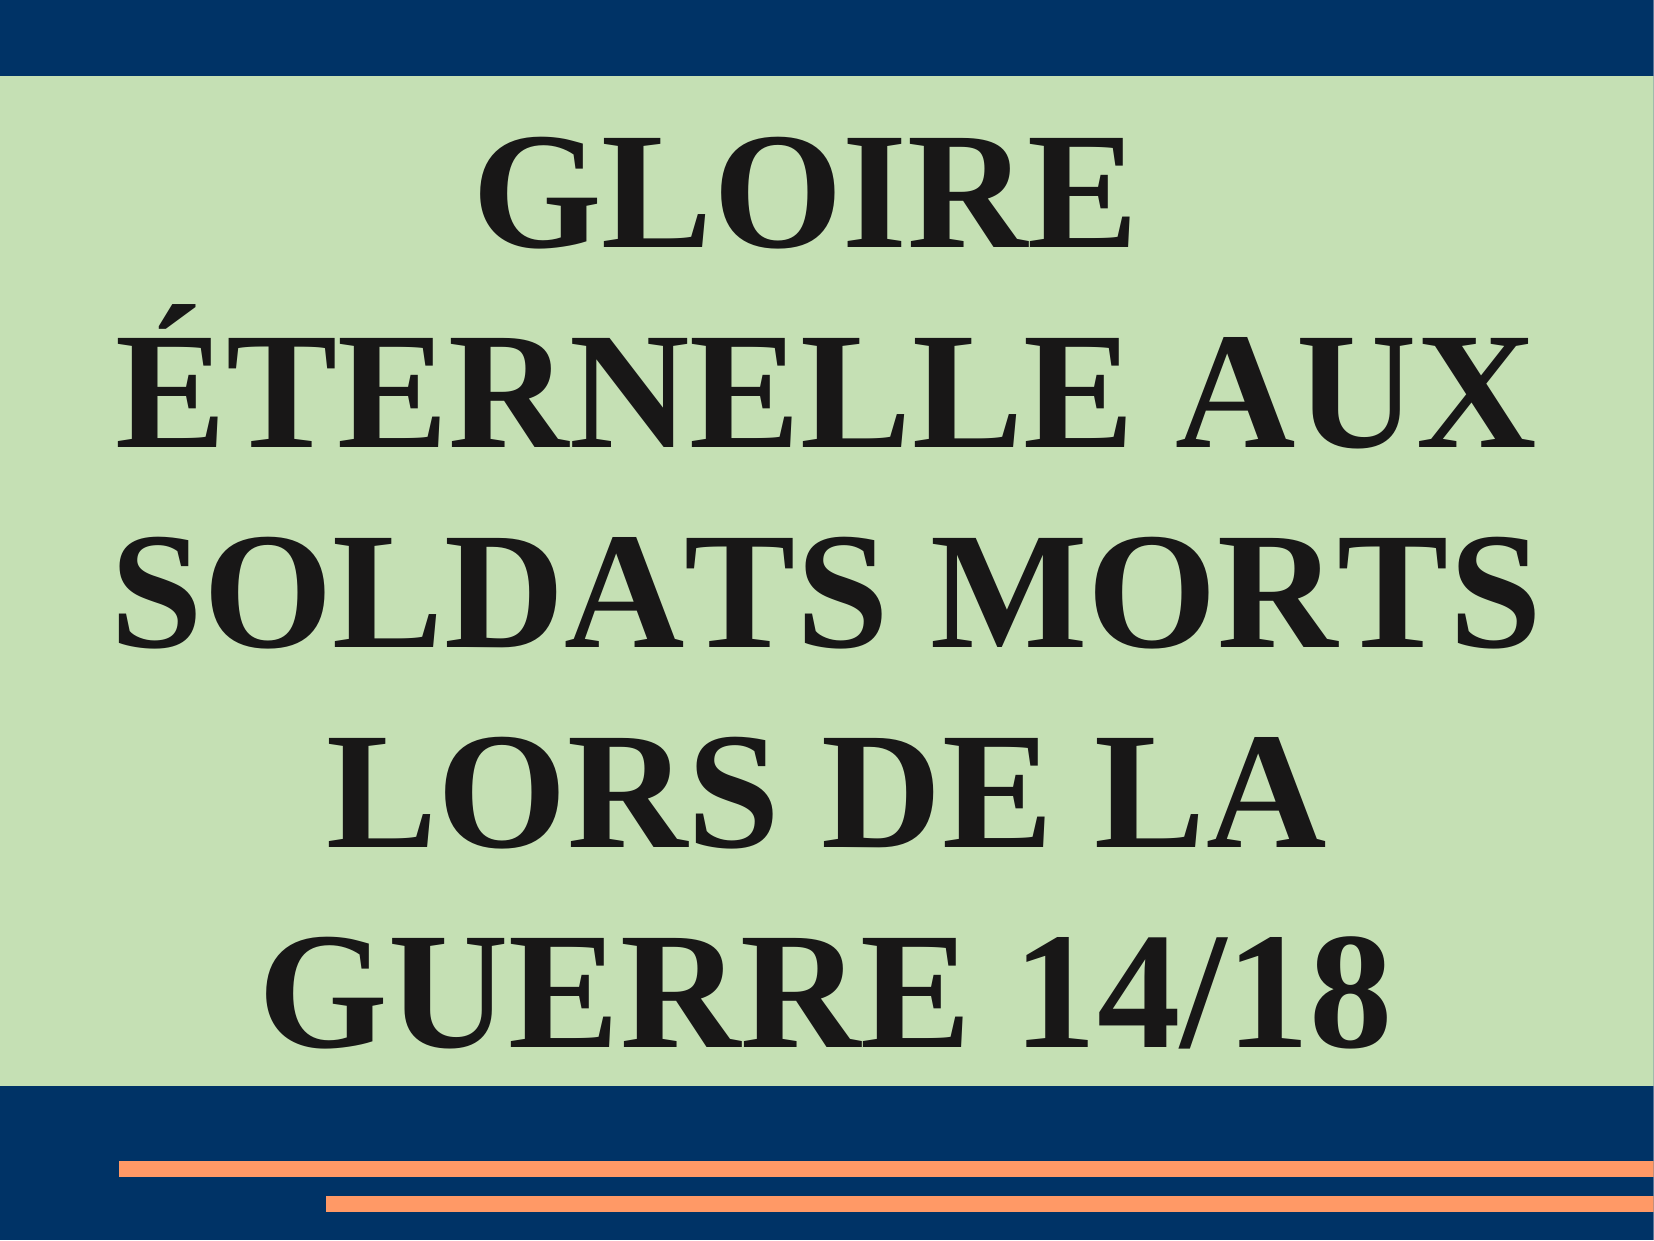

# GLOIRE ÉTERNELLE AUX SOLDATS MORTS LORS DE LA GUERRE 14/18